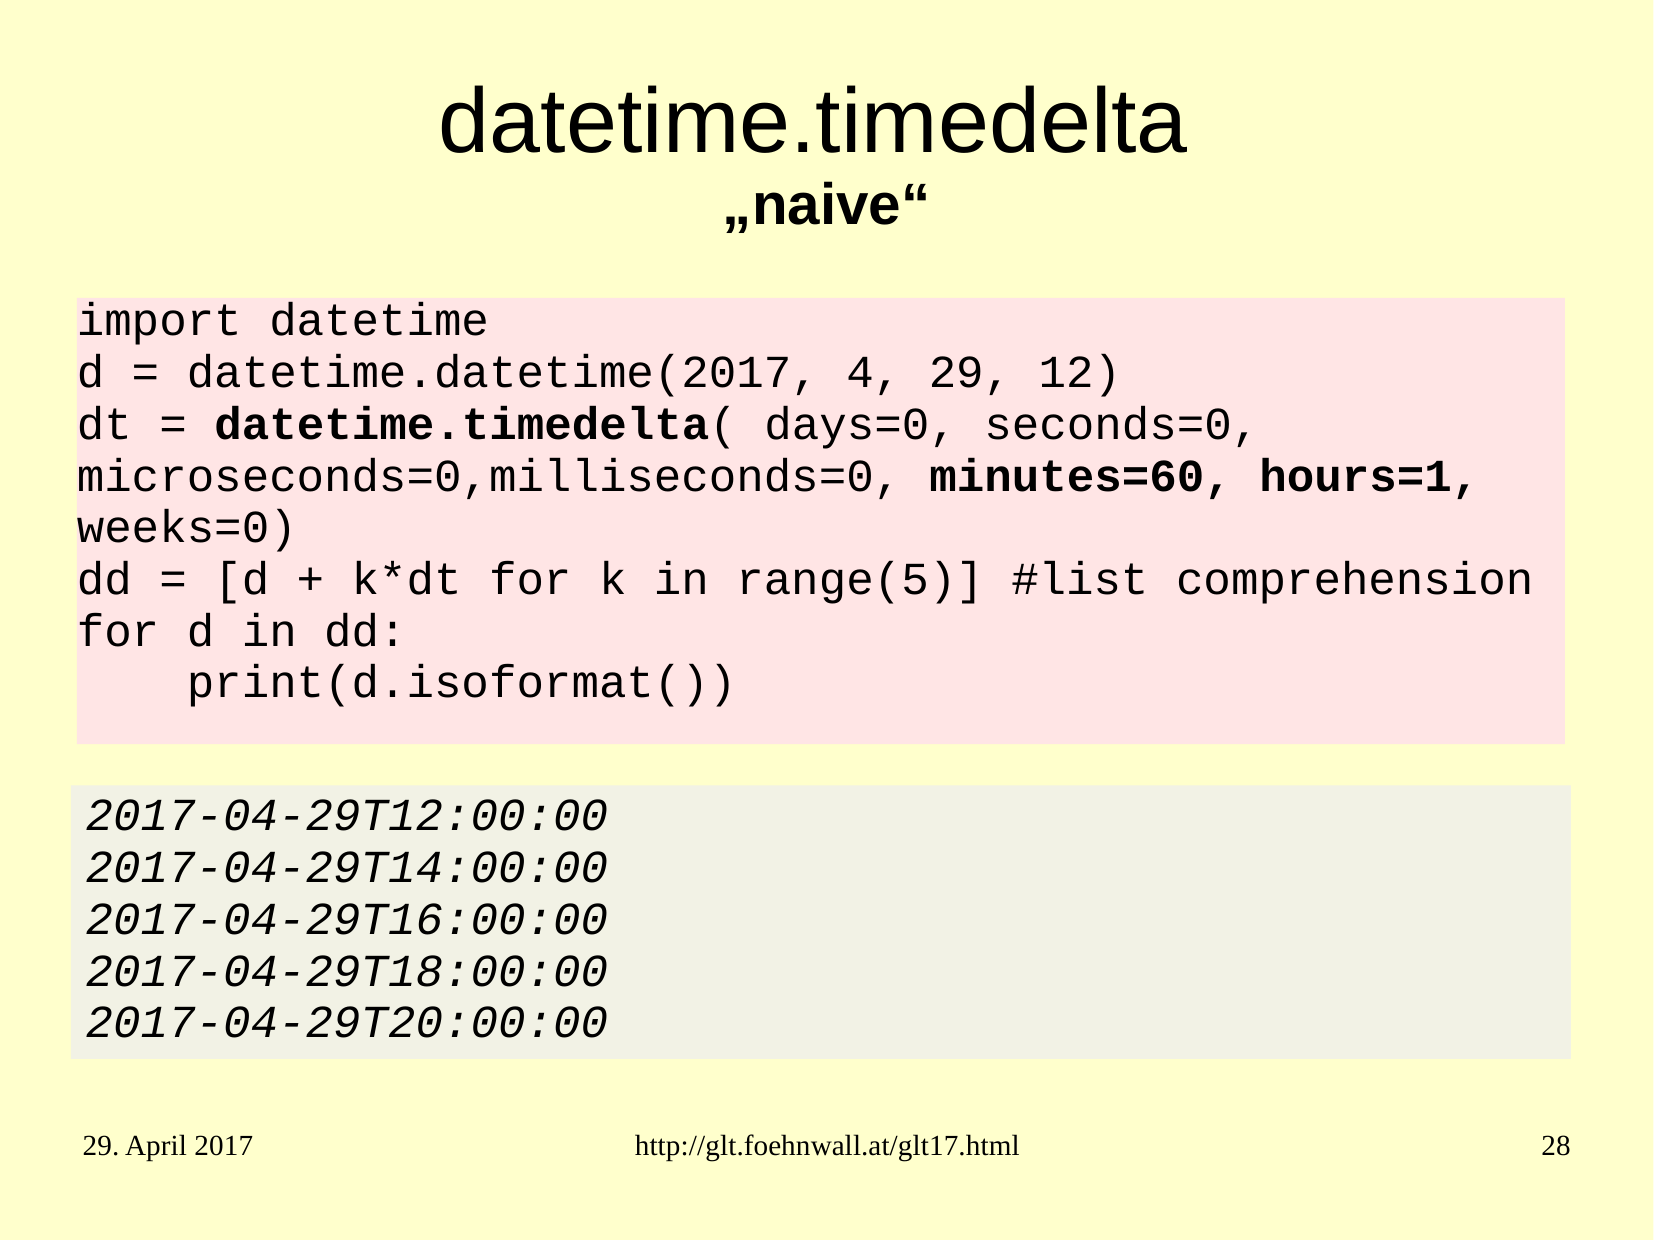

# datetime.timedelta „naive“
import datetime
d = datetime.datetime(2017, 4, 29, 12)
dt = datetime.timedelta( days=0, seconds=0, microseconds=0,milliseconds=0, minutes=60, hours=1, weeks=0)
dd = [d + k*dt for k in range(5)] #list comprehension
for d in dd:
 print(d.isoformat())
2017-04-29T12:00:00
2017-04-29T14:00:00
2017-04-29T16:00:00
2017-04-29T18:00:00
2017-04-29T20:00:00
29. April 2017
http://glt.foehnwall.at/glt17.html
28